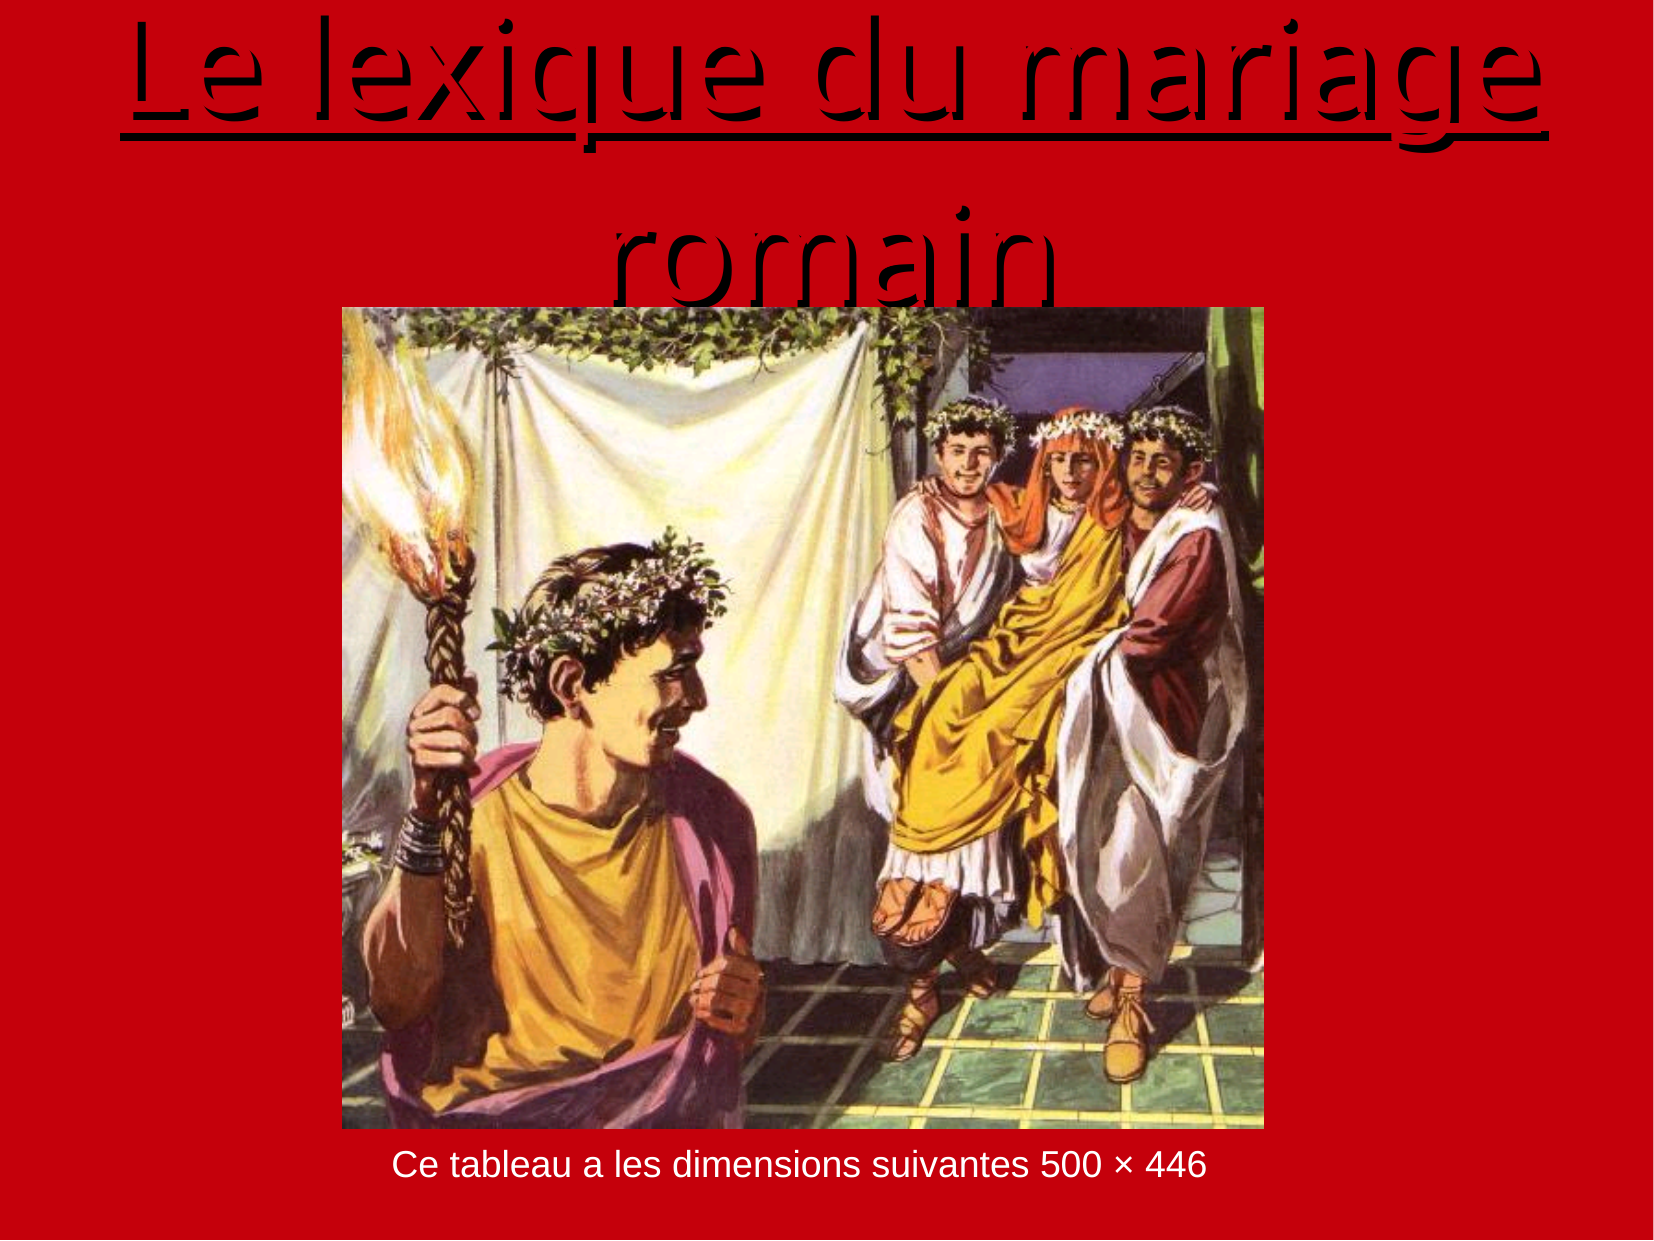

# Le lexique du mariage romain
 Ce tableau a les dimensions suivantes 500 × 446